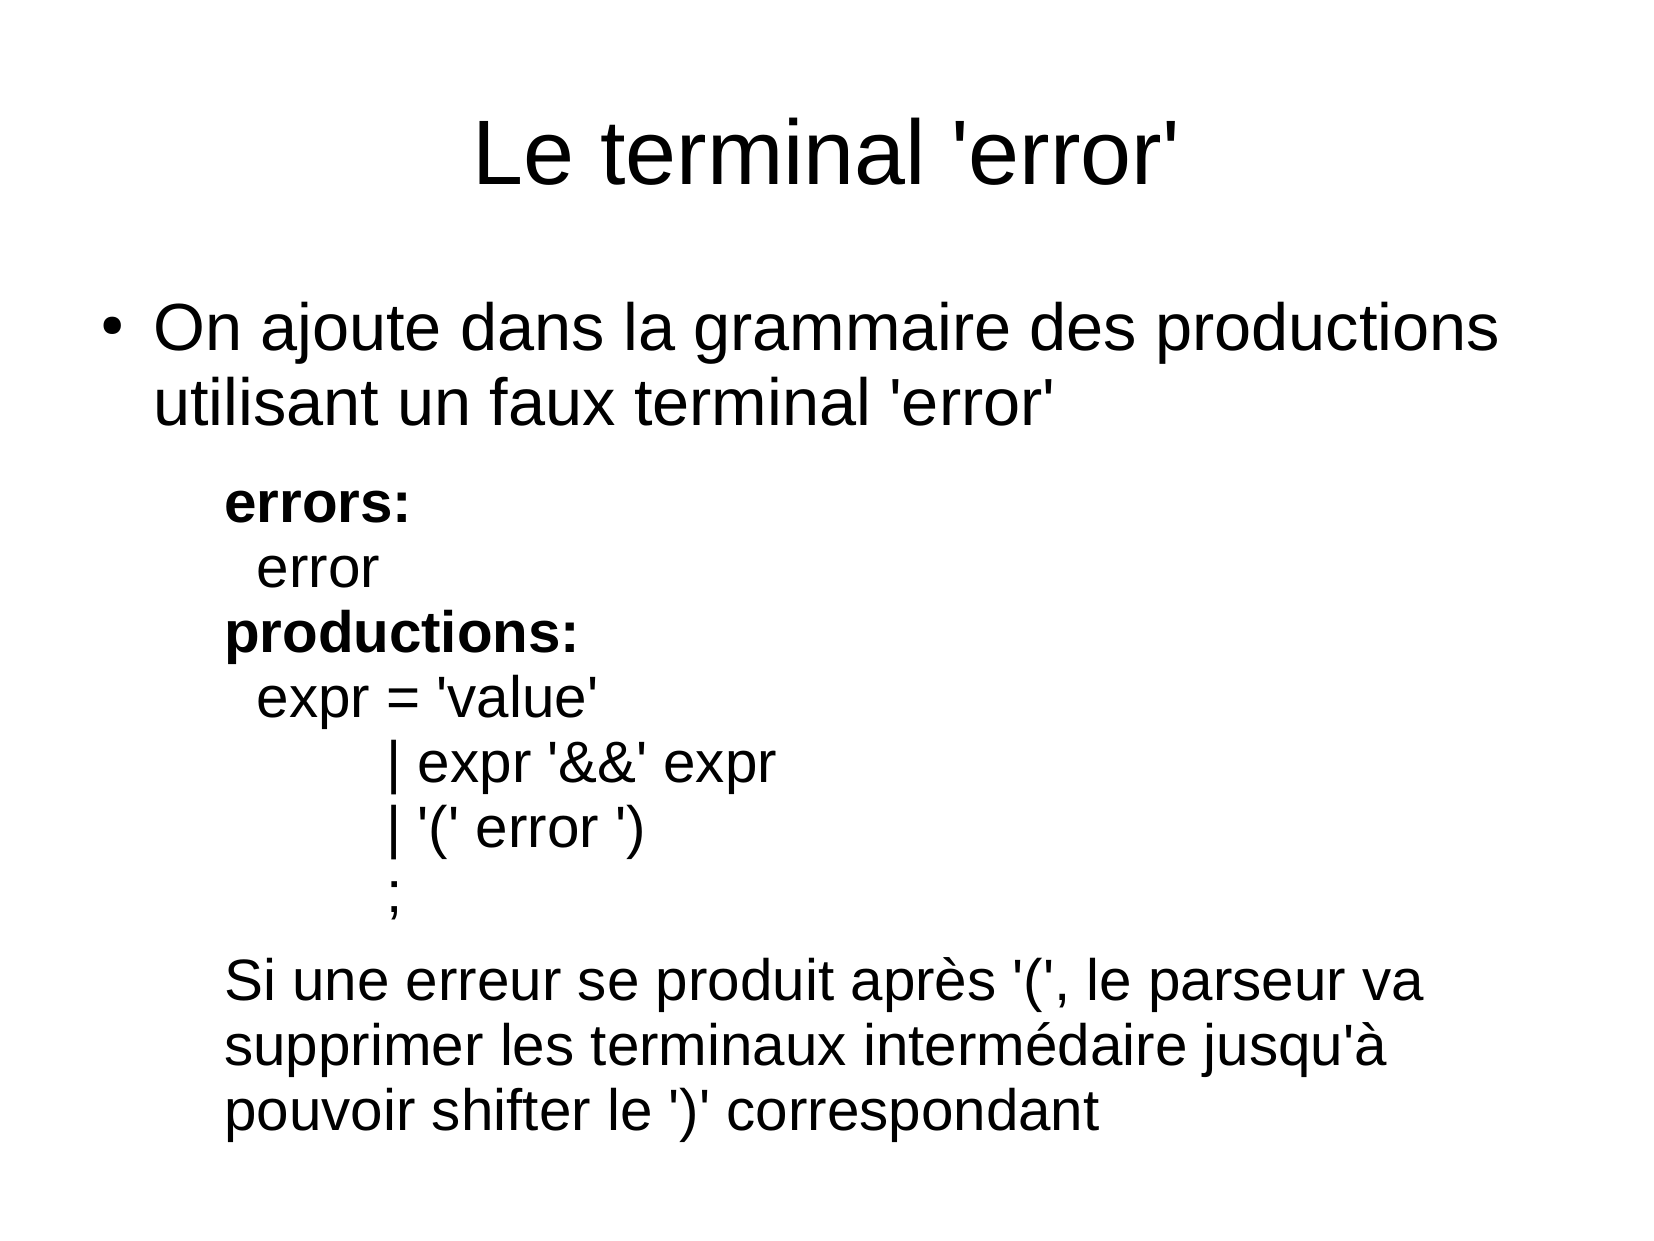

# Le terminal 'error'
On ajoute dans la grammaire des productions utilisant un faux terminal 'error'
errors:
 error
productions:
 expr = 'value'
 | expr '&&' expr
 | '(' error ')
 ;
Si une erreur se produit après '(', le parseur va supprimer les terminaux intermédaire jusqu'à pouvoir shifter le ')' correspondant